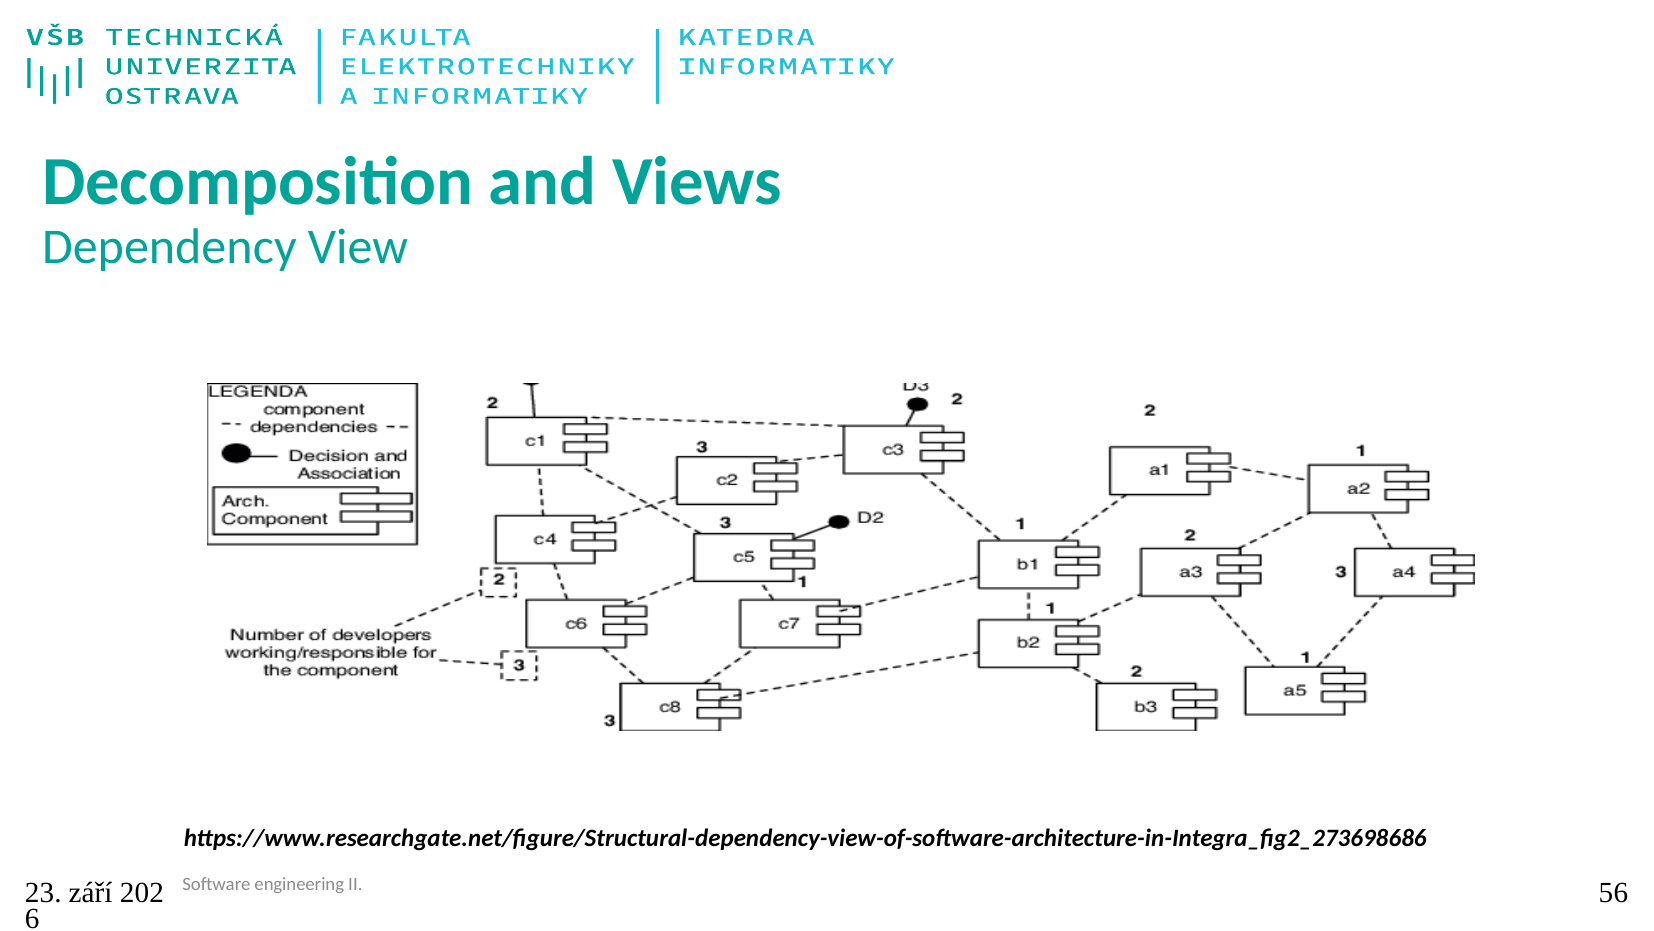

# Decomposition and Views Dependency View
https://www.researchgate.net/figure/Structural-dependency-view-of-software-architecture-in-Integra_fig2_273698686
Software engineering II.
56